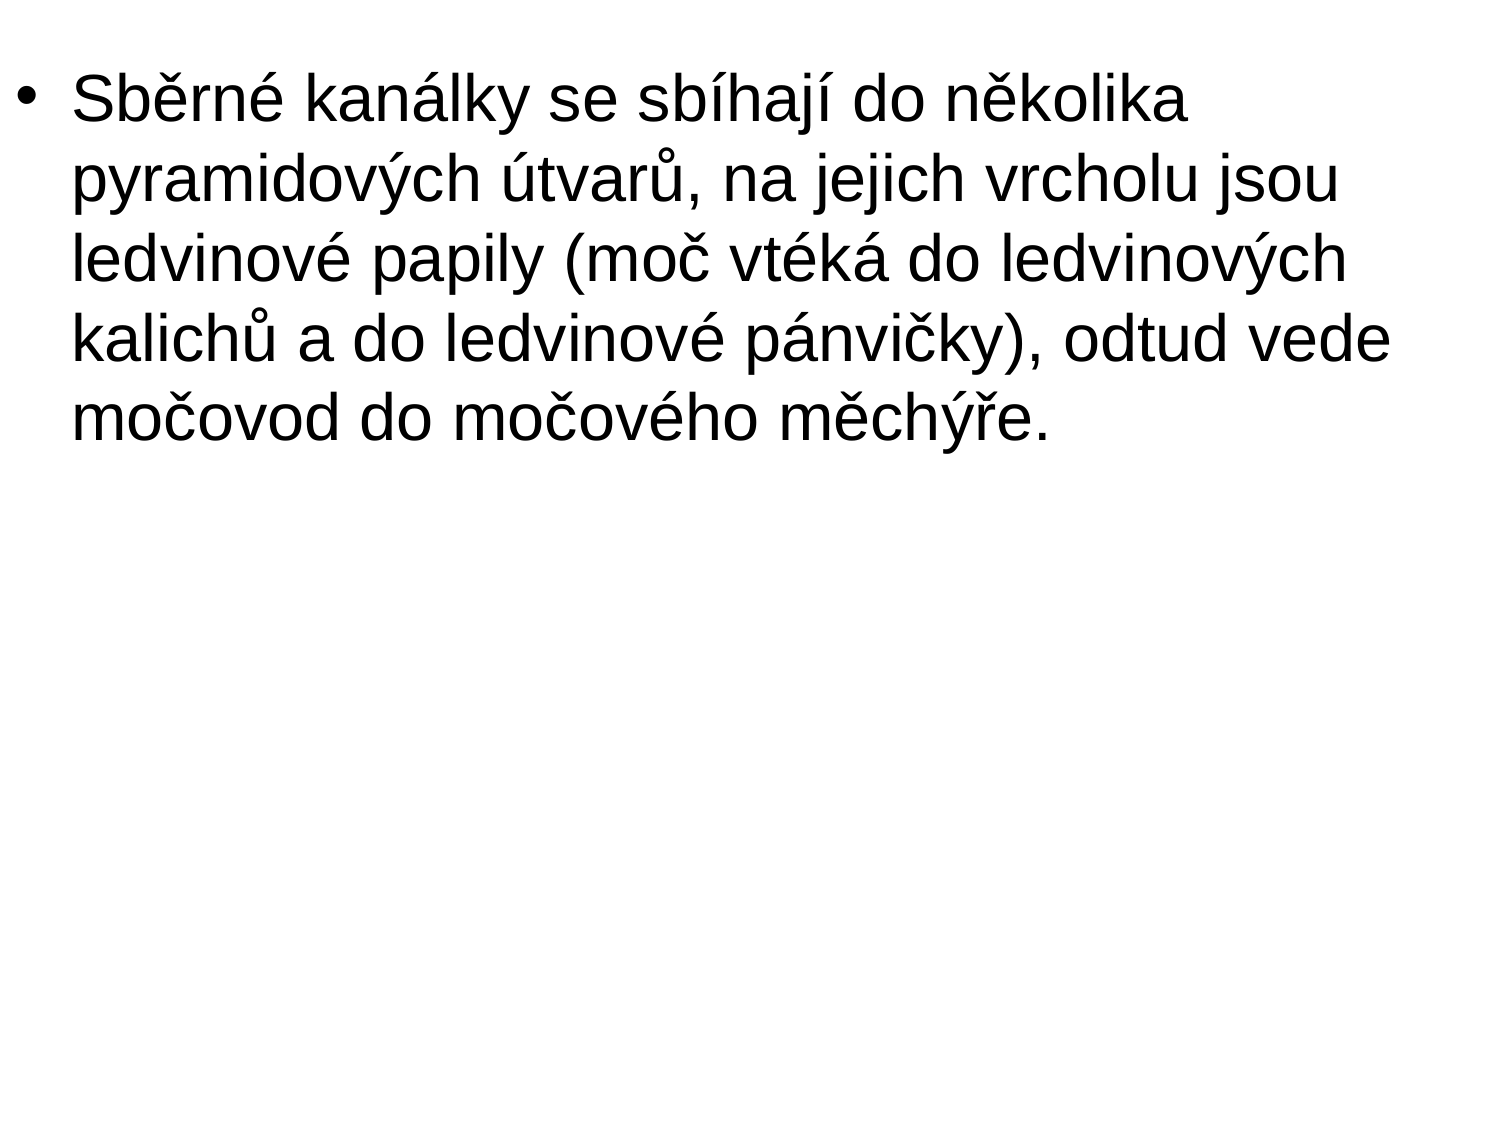

# Sběrné kanálky se sbíhají do několika pyramidových útvarů, na jejich vrcholu jsou ledvinové papily (moč vtéká do ledvinových kalichů a do ledvinové pánvičky), odtud vede močovod do močového měchýře.